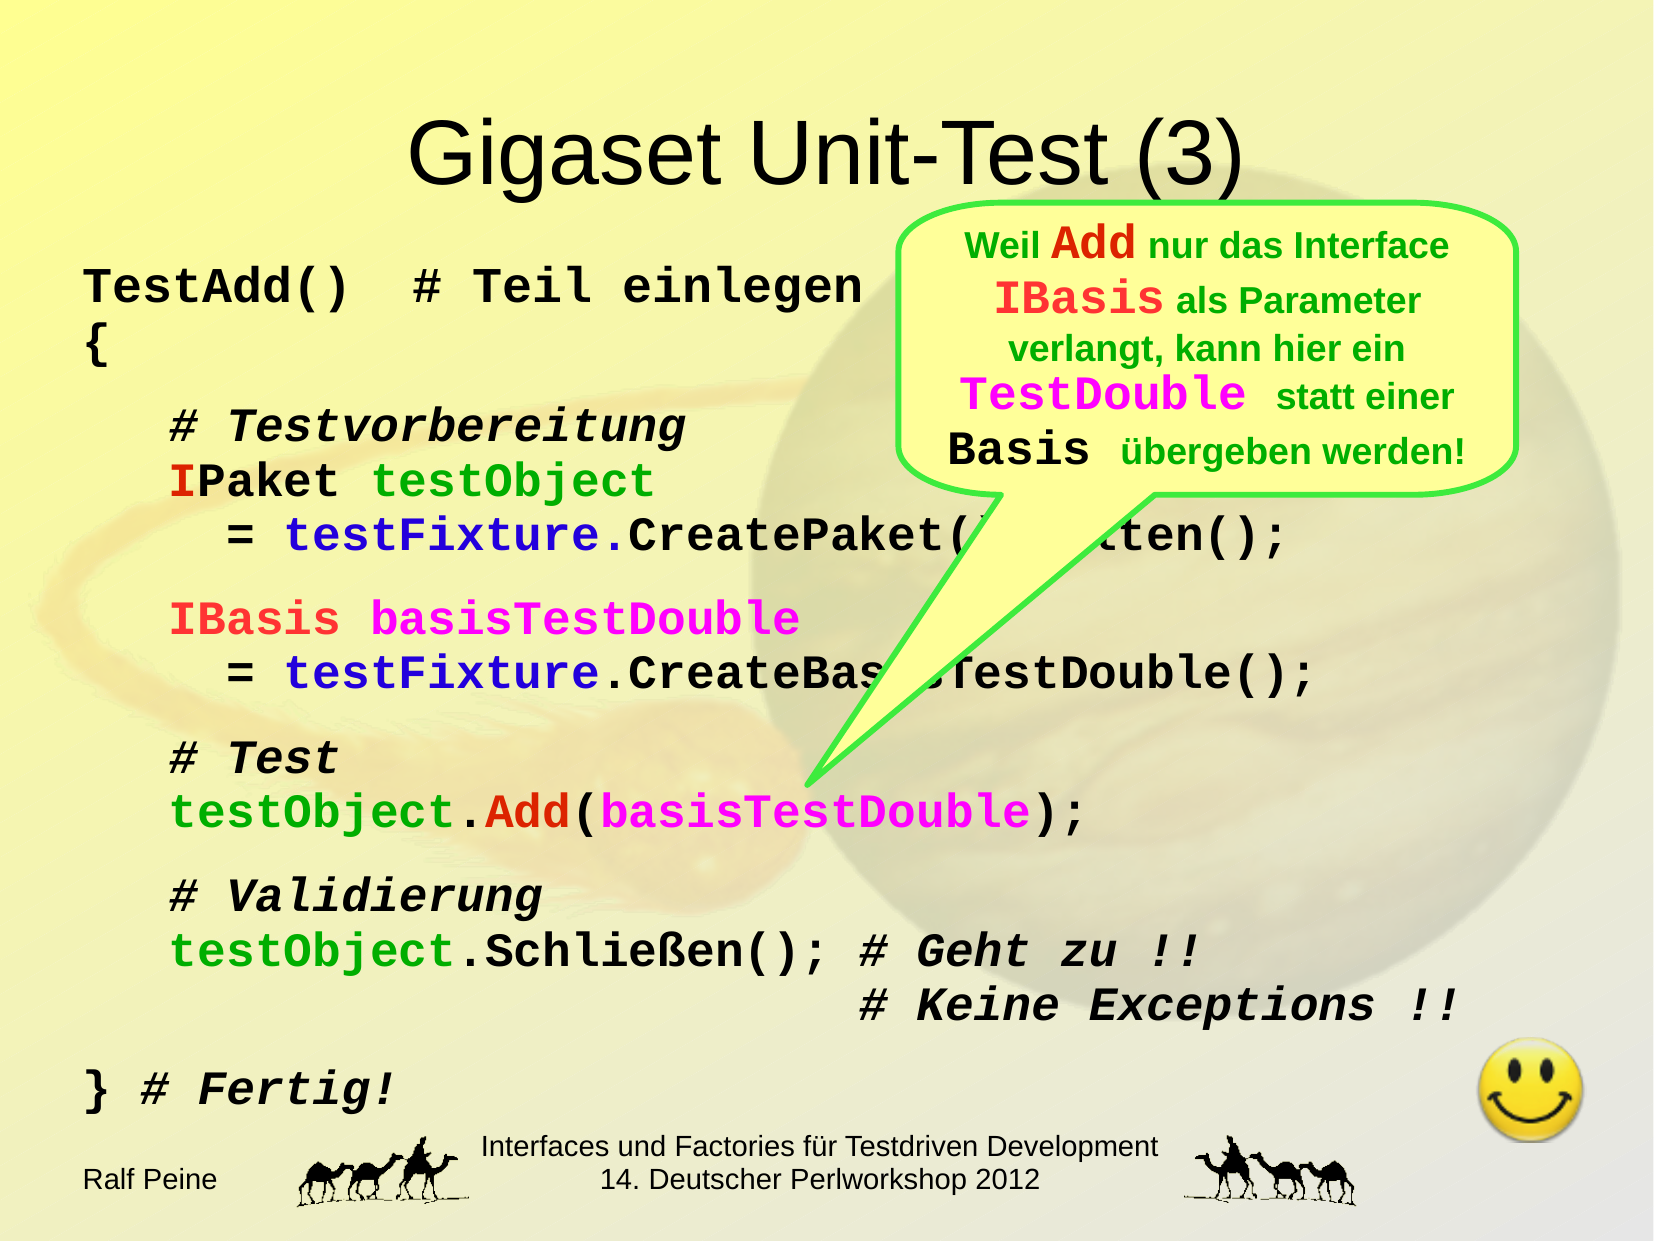

# Gigaset Unit-Test (3)
Weil Add nur das Interface
IBasis als Parameter
verlangt, kann hier ein
 TestDouble statt einer
Basis übergeben werden!
TestAdd() # Teil einlegen
{
 # Testvorbereitung
 IPaket testObject
 = testFixture.CreatePaket().Falten();
 IBasis basisTestDouble
 = testFixture.CreateBasisTestDouble();
 # Test
 testObject.Add(basisTestDouble);
 # Validierung
 testObject.Schließen(); # Geht zu !!
 # Keine Exceptions !!
} # Fertig!